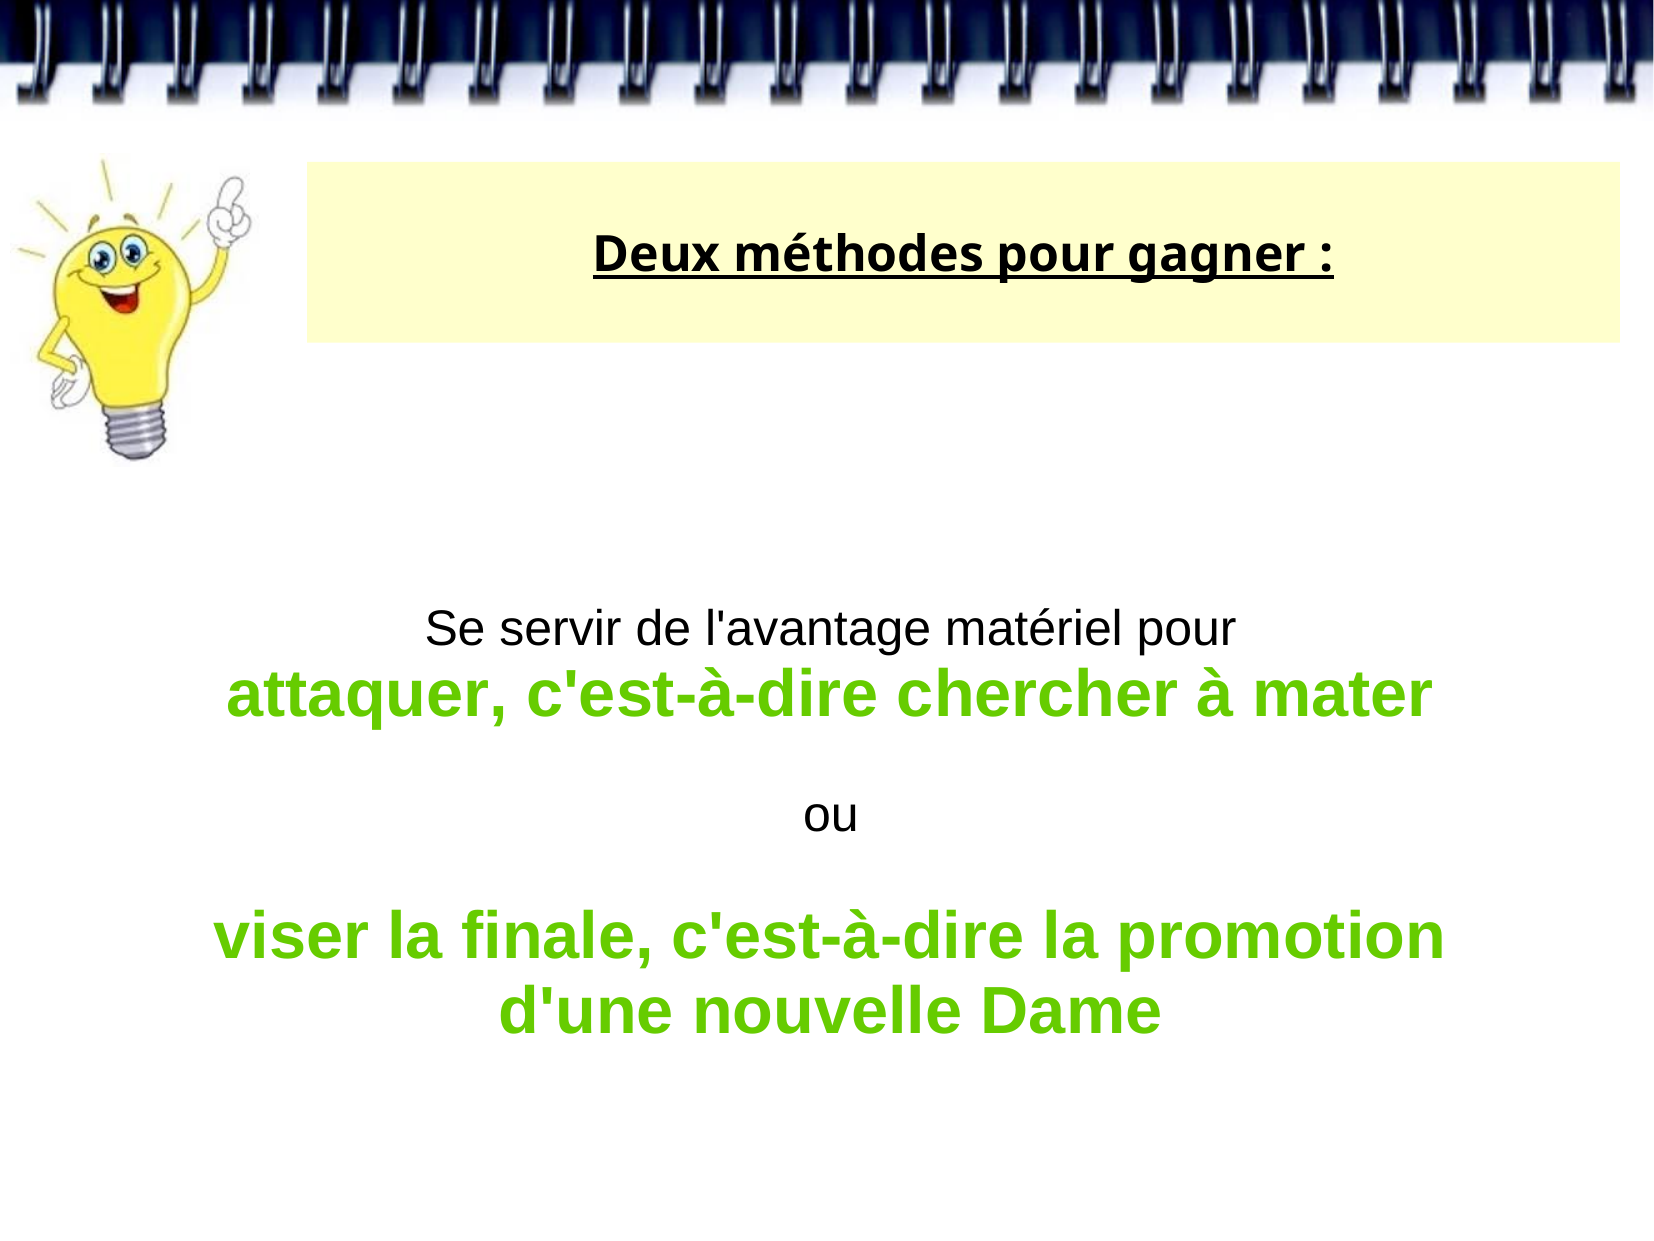

# Deux méthodes pour gagner :
Se servir de l'avantage matériel pour
attaquer, c'est-à-dire chercher à mater
ou
viser la finale, c'est-à-dire la promotion d'une nouvelle Dame